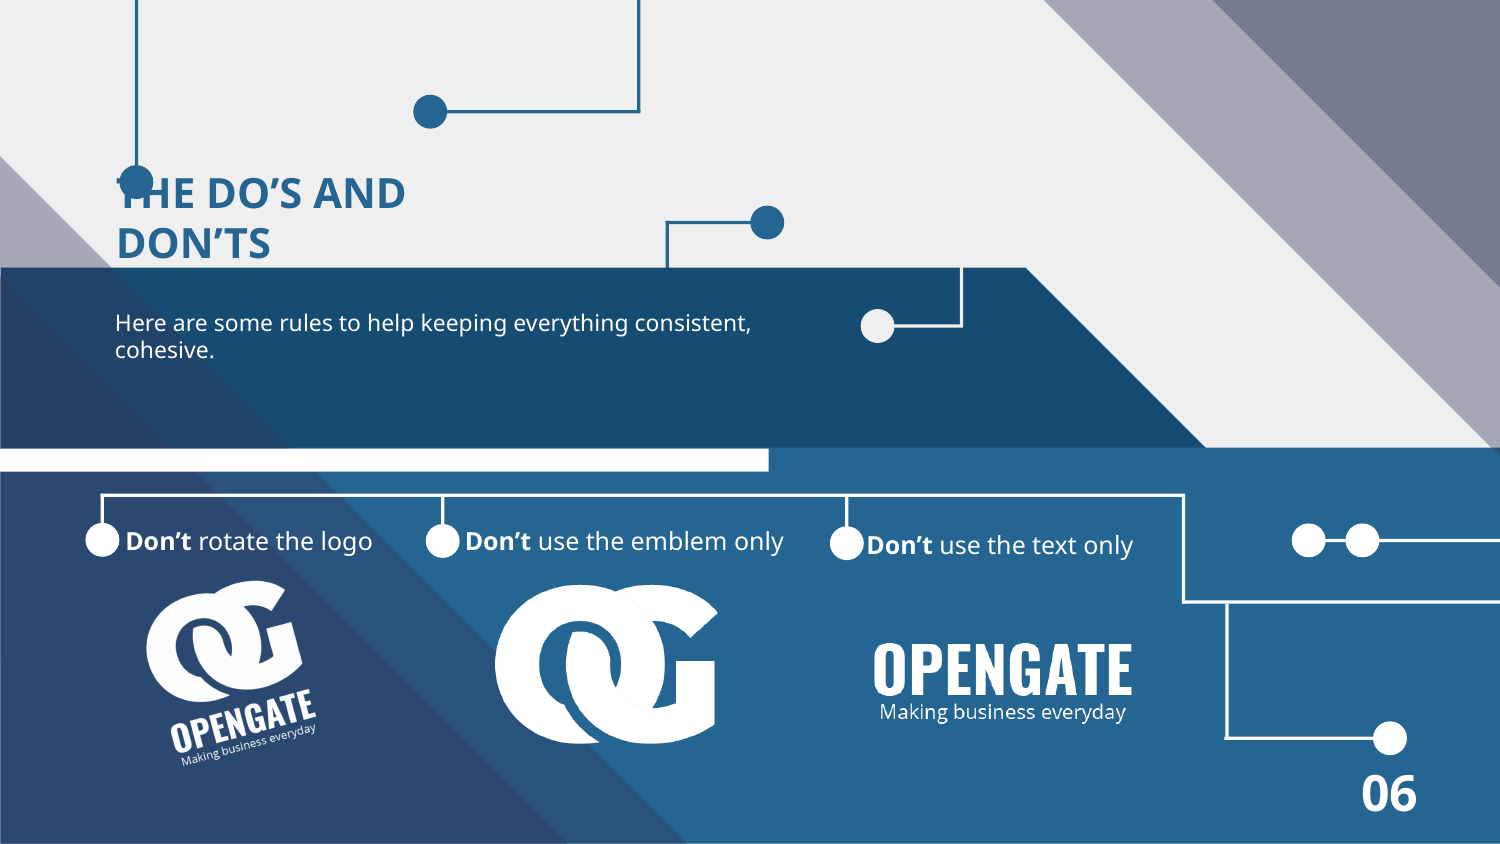

# THE DO’S AND DON’TS
Here are some rules to help keeping everything consistent, cohesive.
Don’t rotate the logo
Don’t use the text only
Don’t use the emblem only
06